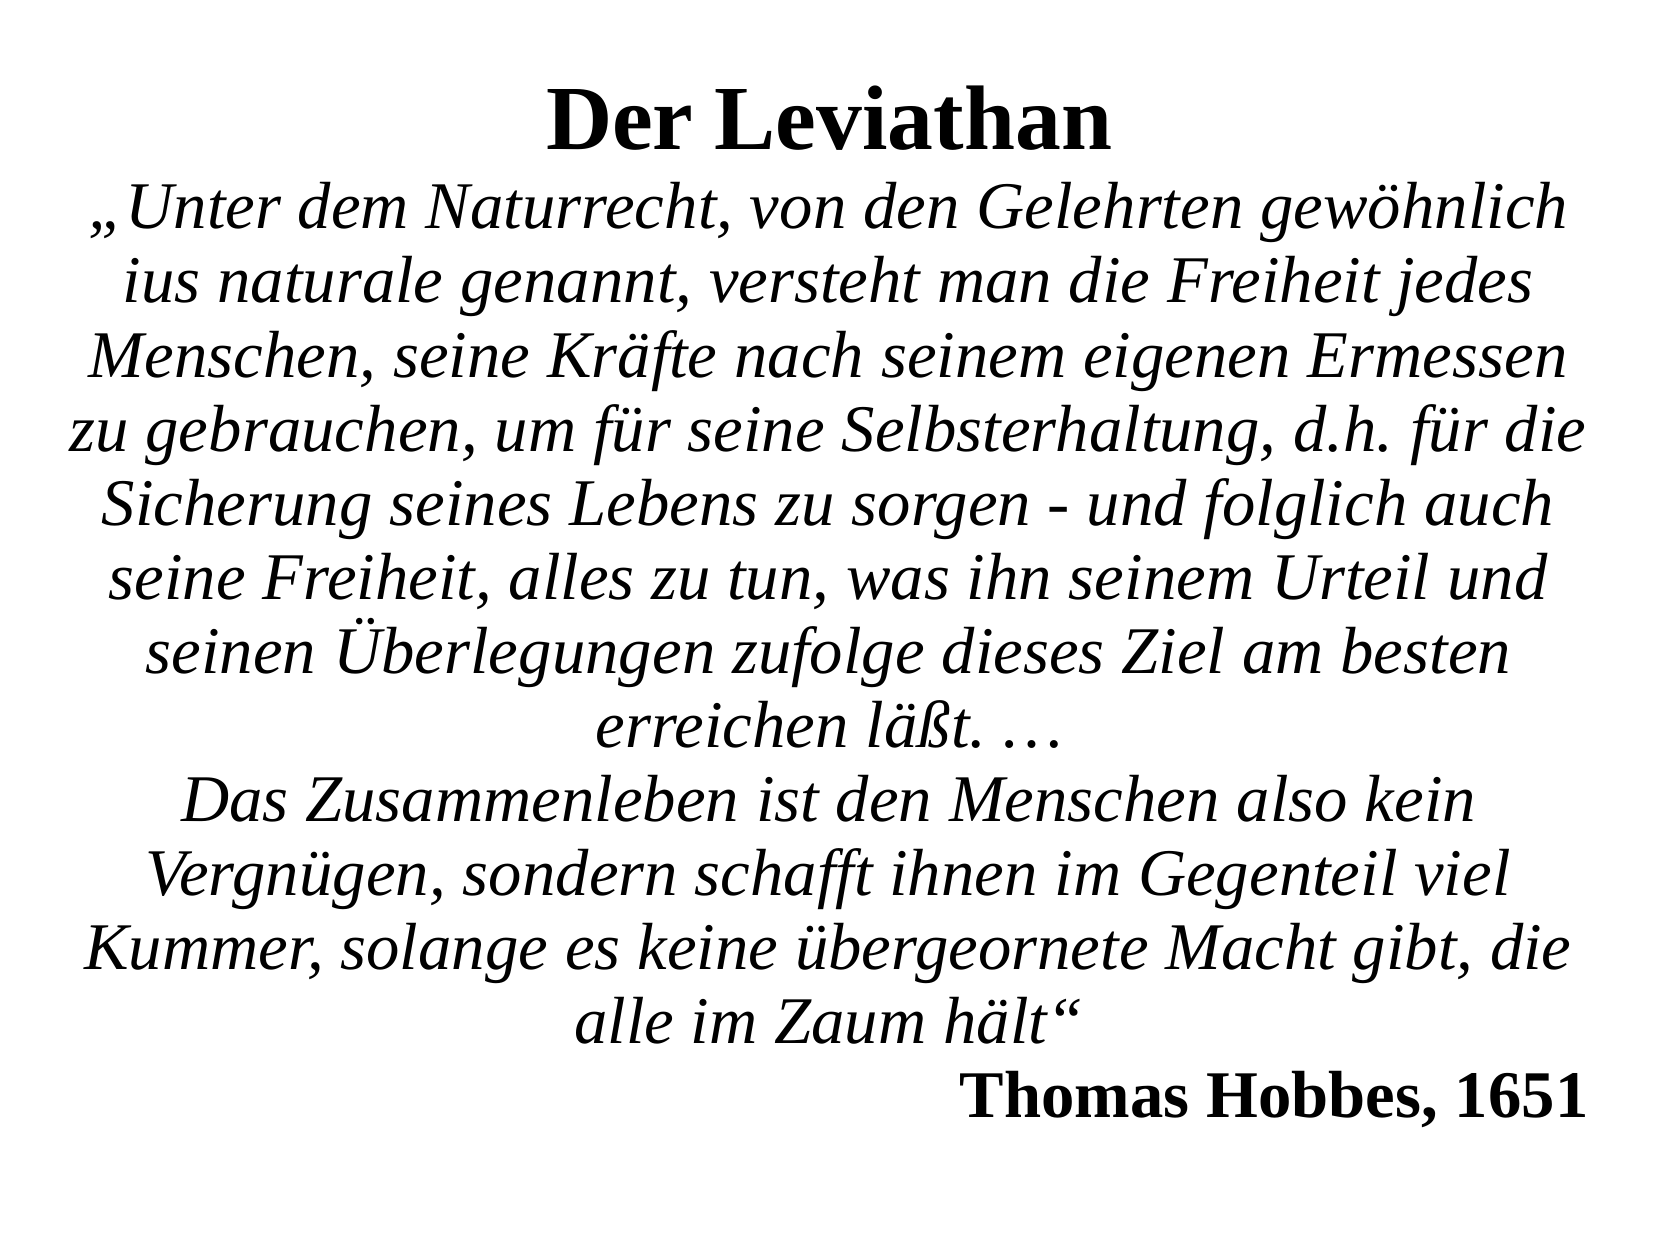

Der Leviathan
„Unter dem Naturrecht, von den Gelehrten gewöhnlich ius naturale genannt, versteht man die Freiheit jedes Menschen, seine Kräfte nach seinem eigenen Ermessen zu gebrauchen, um für seine Selbsterhaltung, d.h. für die Sicherung seines Lebens zu sorgen - und folglich auch seine Freiheit, alles zu tun, was ihn seinem Urteil und seinen Überlegungen zufolge dieses Ziel am besten erreichen läßt. …
Das Zusammenleben ist den Menschen also kein Vergnügen, sondern schafft ihnen im Gegenteil viel Kummer, solange es keine übergeornete Macht gibt, die alle im Zaum hält“
Thomas Hobbes, 1651